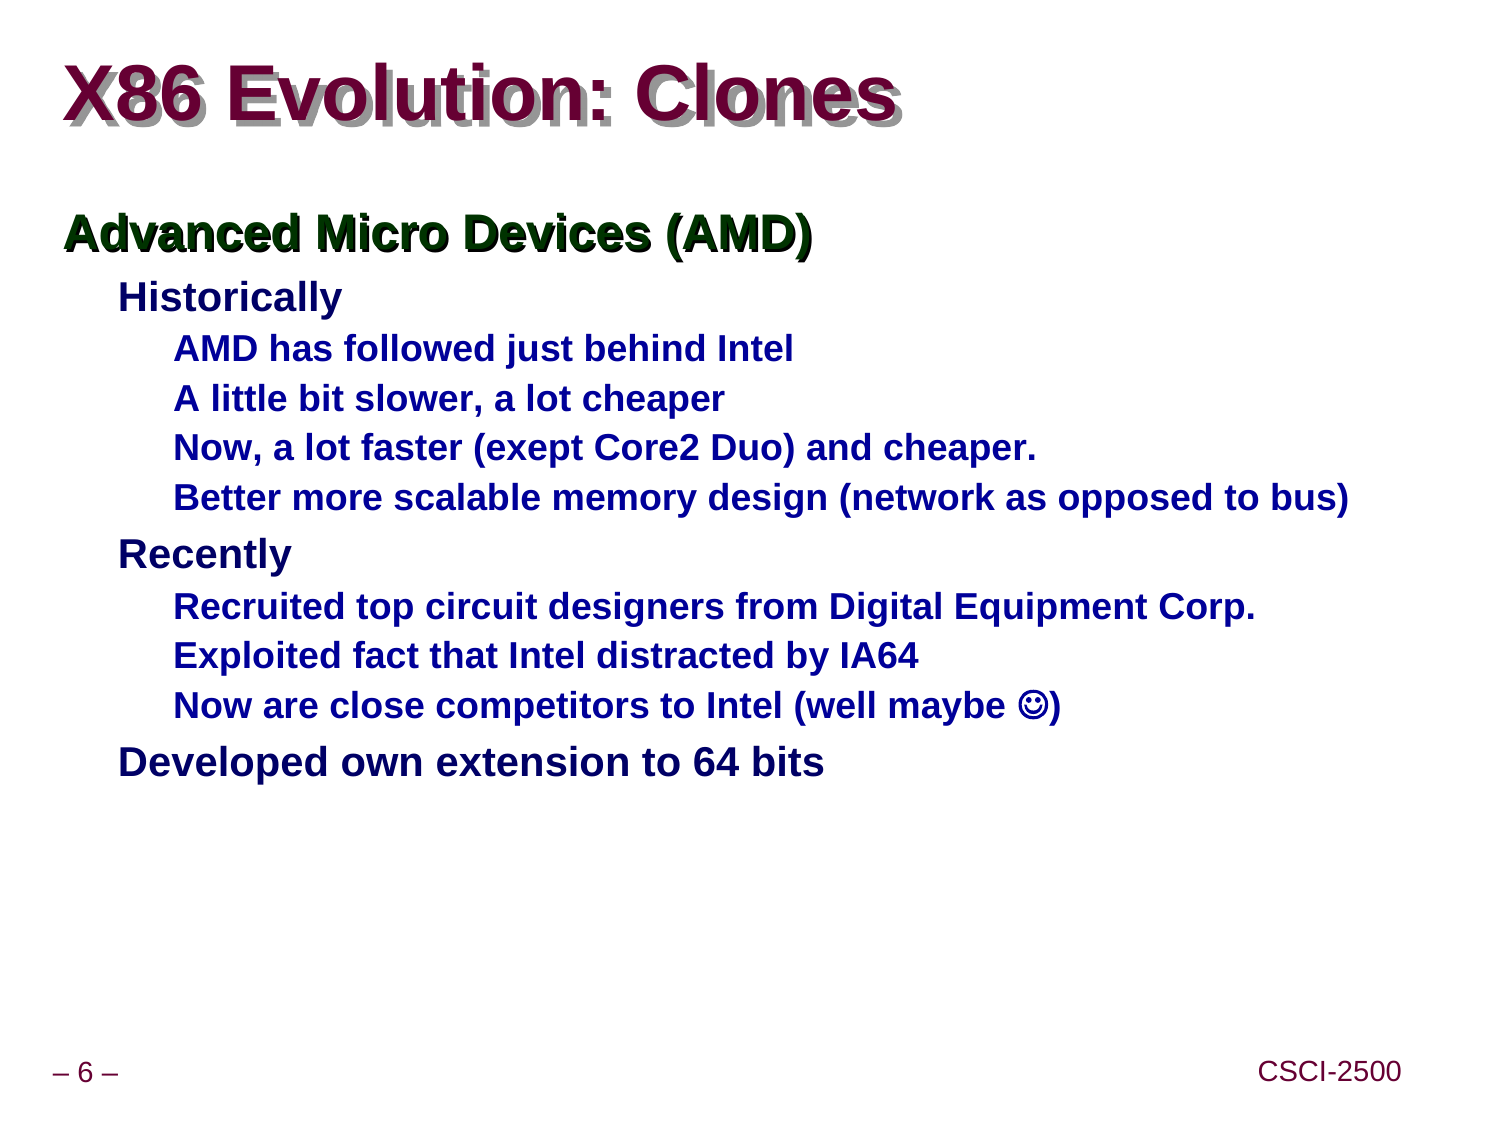

# X86 Evolution: Clones
Advanced Micro Devices (AMD)
Historically
AMD has followed just behind Intel
A little bit slower, a lot cheaper
Now, a lot faster (exept Core2 Duo) and cheaper.
Better more scalable memory design (network as opposed to bus)
Recently
Recruited top circuit designers from Digital Equipment Corp.
Exploited fact that Intel distracted by IA64
Now are close competitors to Intel (well maybe )
Developed own extension to 64 bits